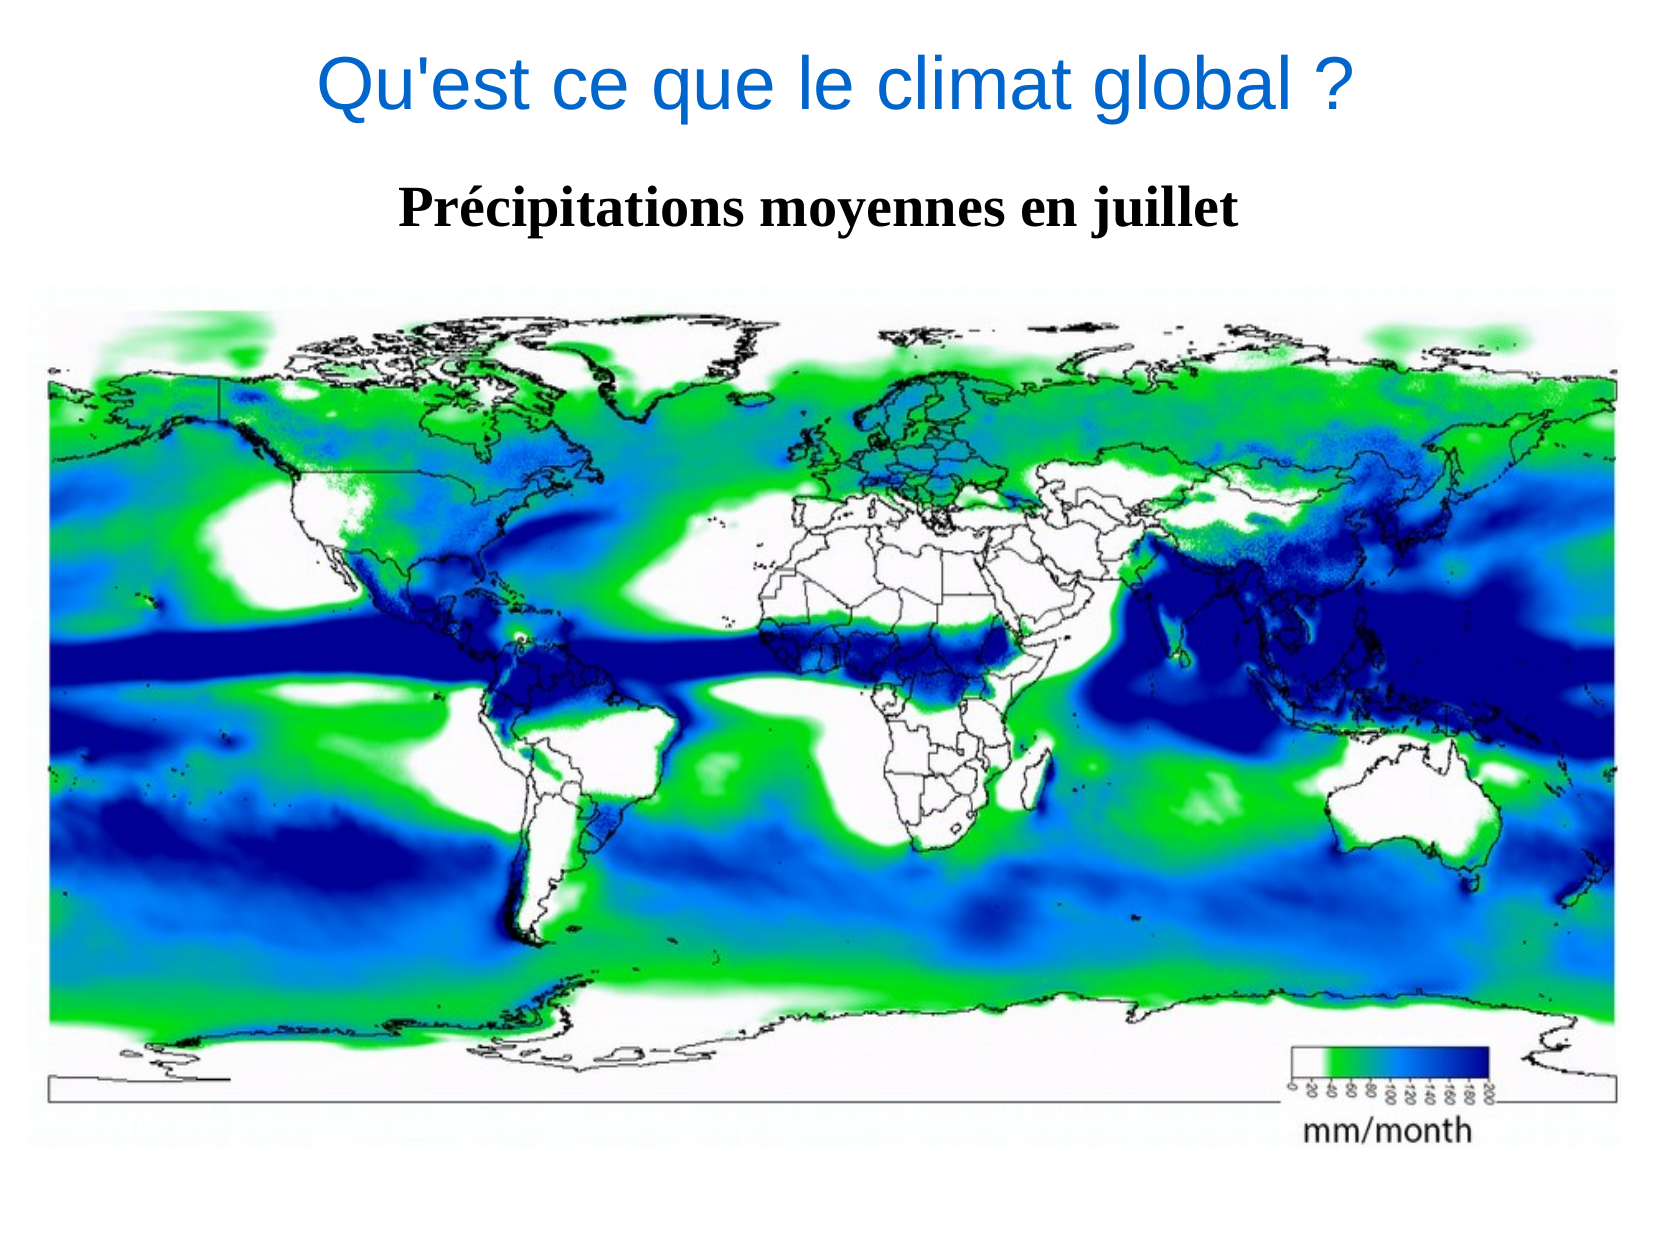

Qu'est ce que le climat global ?
Précipitations moyennes en juillet